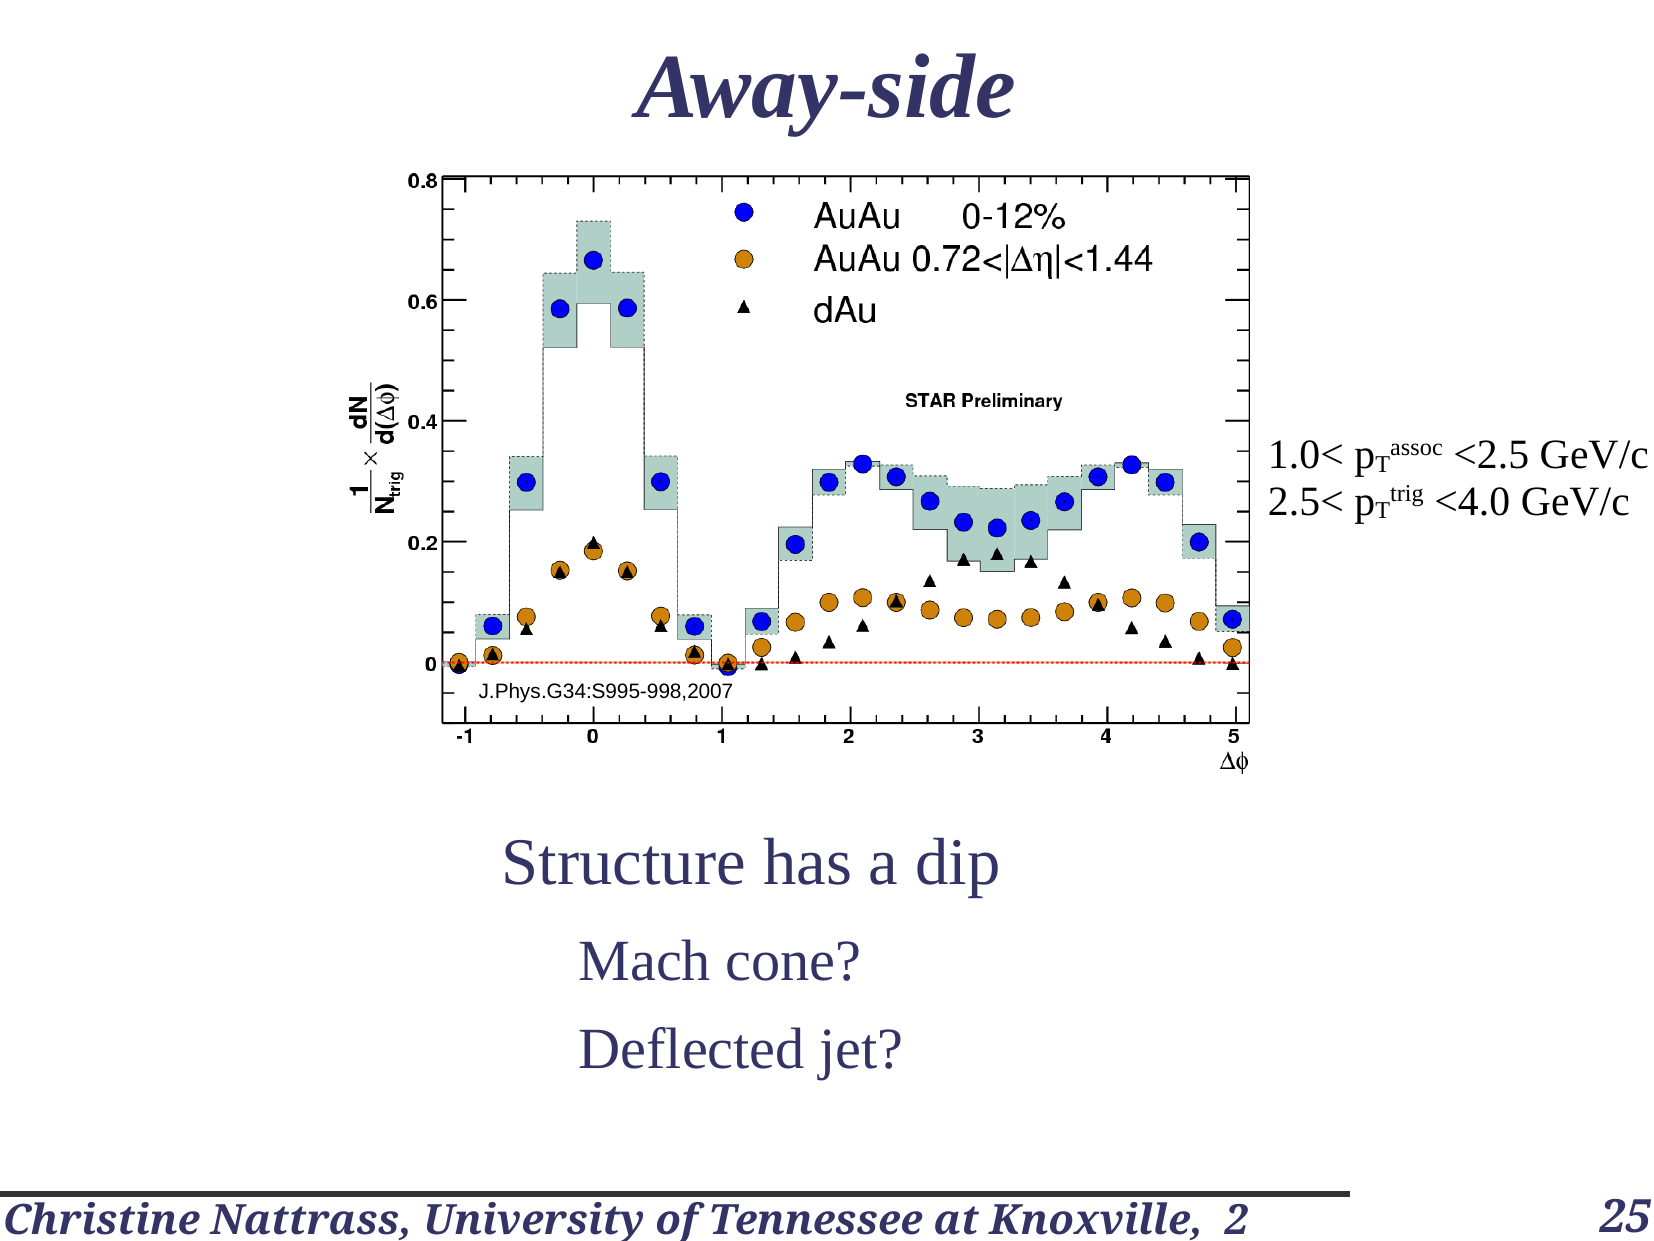

# Away-side
J.Phys.G34:S995-998,2007
1.0< pTassoc <2.5 GeV/c
2.5< pTtrig <4.0 GeV/c
Structure has a dip
Mach cone?
Deflected jet?